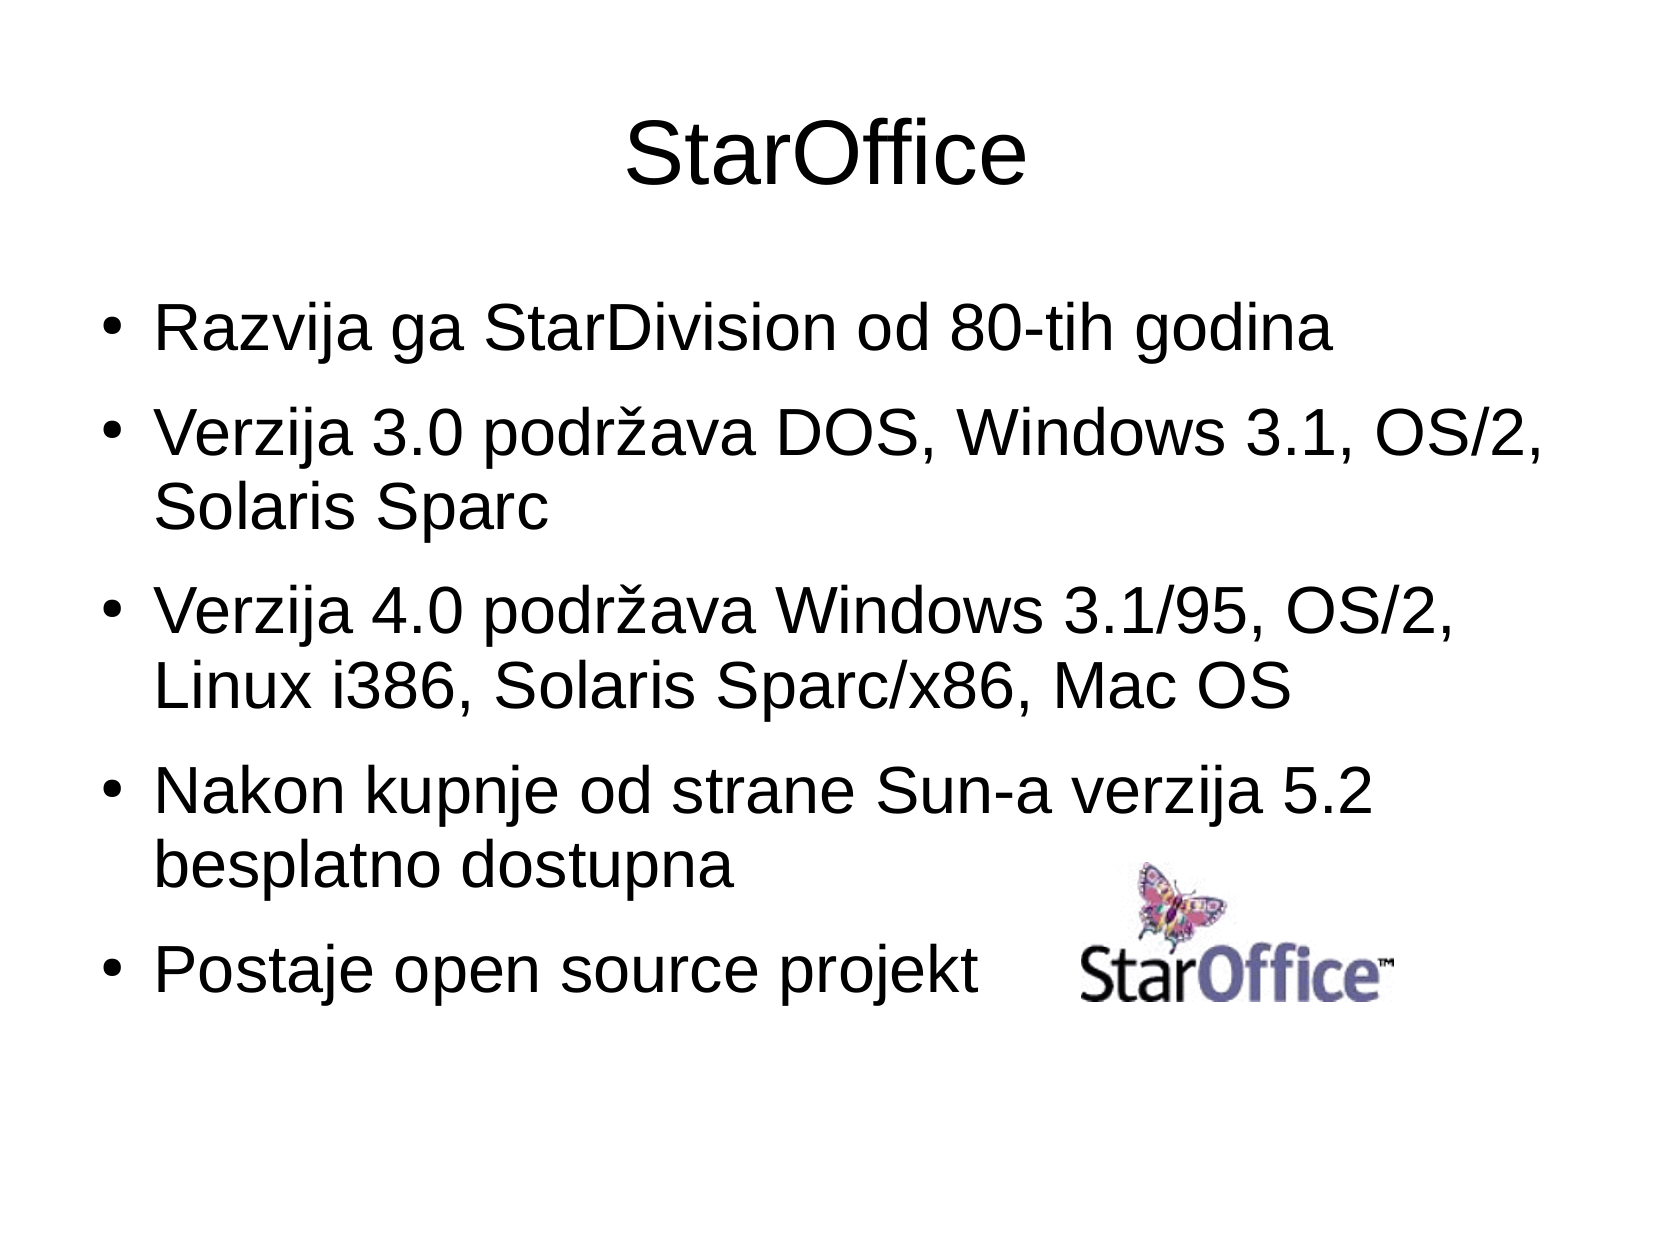

# StarOffice
Razvija ga StarDivision od 80-tih godina
Verzija 3.0 podržava DOS, Windows 3.1, OS/2, Solaris Sparc
Verzija 4.0 podržava Windows 3.1/95, OS/2, Linux i386, Solaris Sparc/x86, Mac OS
Nakon kupnje od strane Sun-a verzija 5.2 besplatno dostupna
Postaje open source projekt